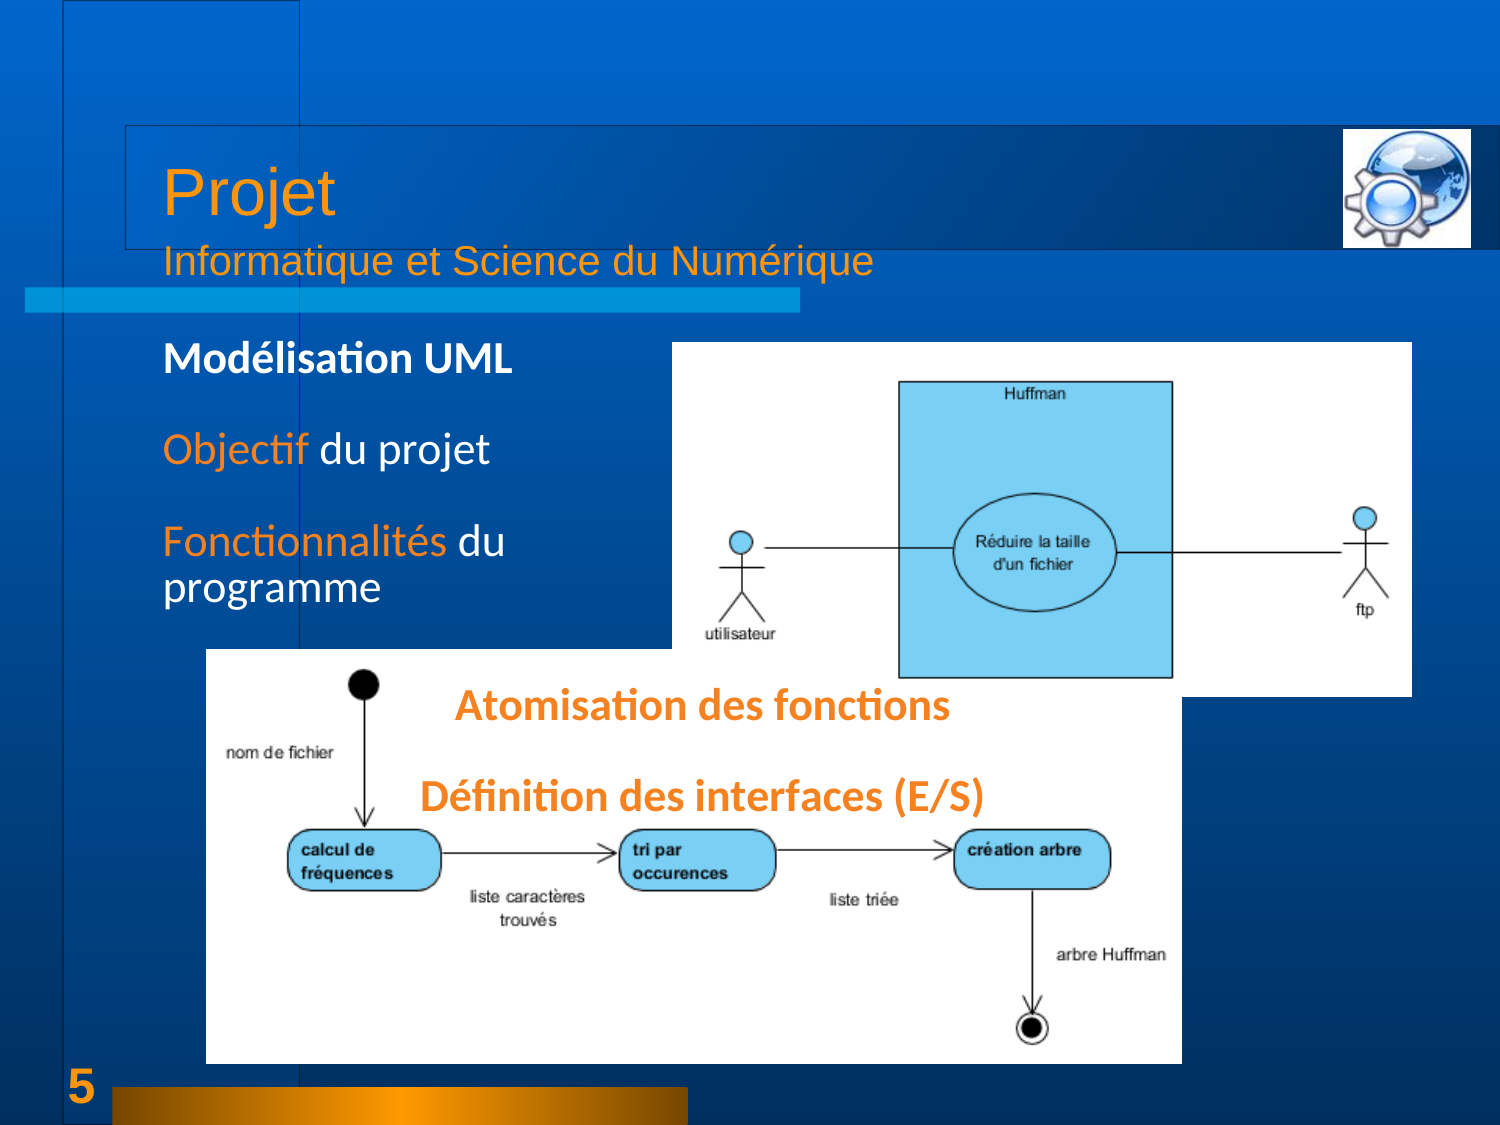

Modélisation UML
Objectif du projet
Fonctionnalités du
programme
Atomisation des fonctions
Définition des interfaces (E/S)